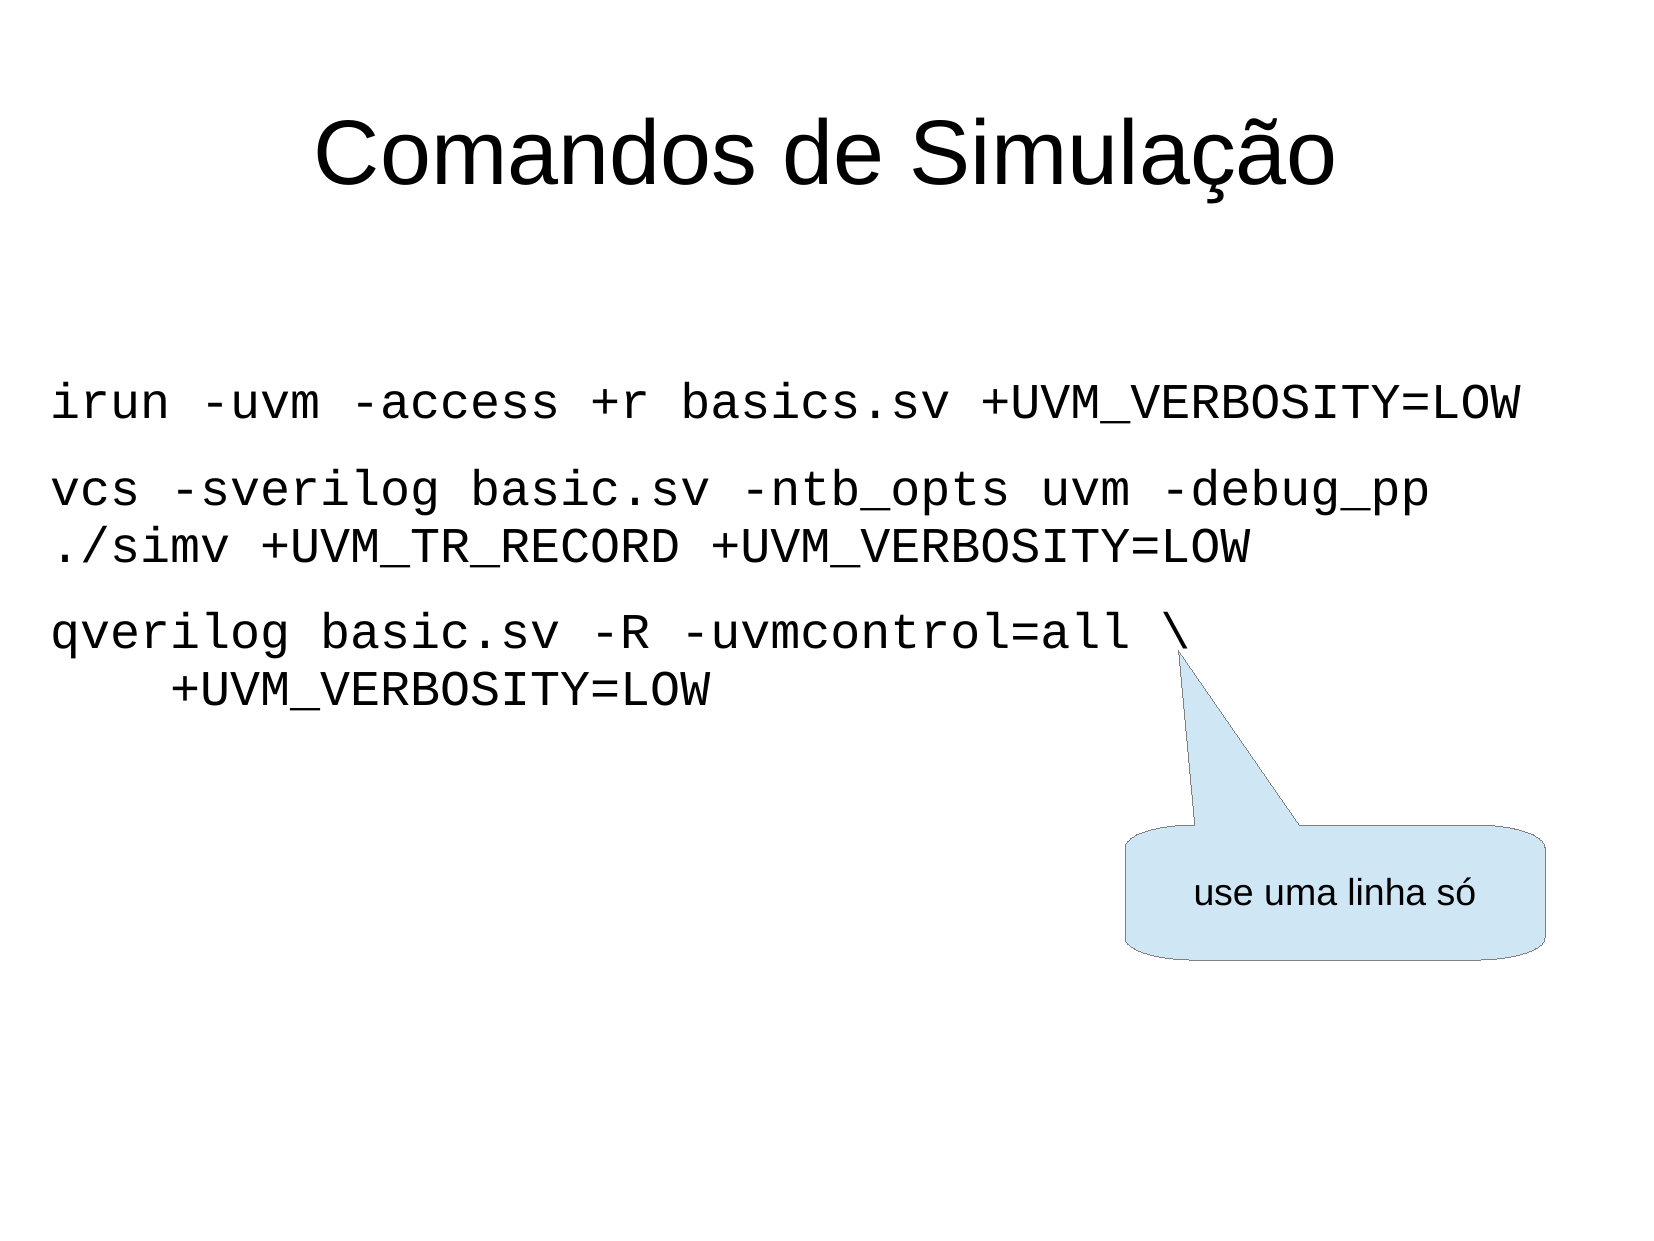

# Comandos de Simulação
irun -uvm -access +r basics.sv +UVM_VERBOSITY=LOW
vcs -sverilog basic.sv -ntb_opts uvm -debug_pp
./simv +UVM_TR_RECORD +UVM_VERBOSITY=LOW
qverilog basic.sv -R -uvmcontrol=all \
 +UVM_VERBOSITY=LOW
use uma linha só